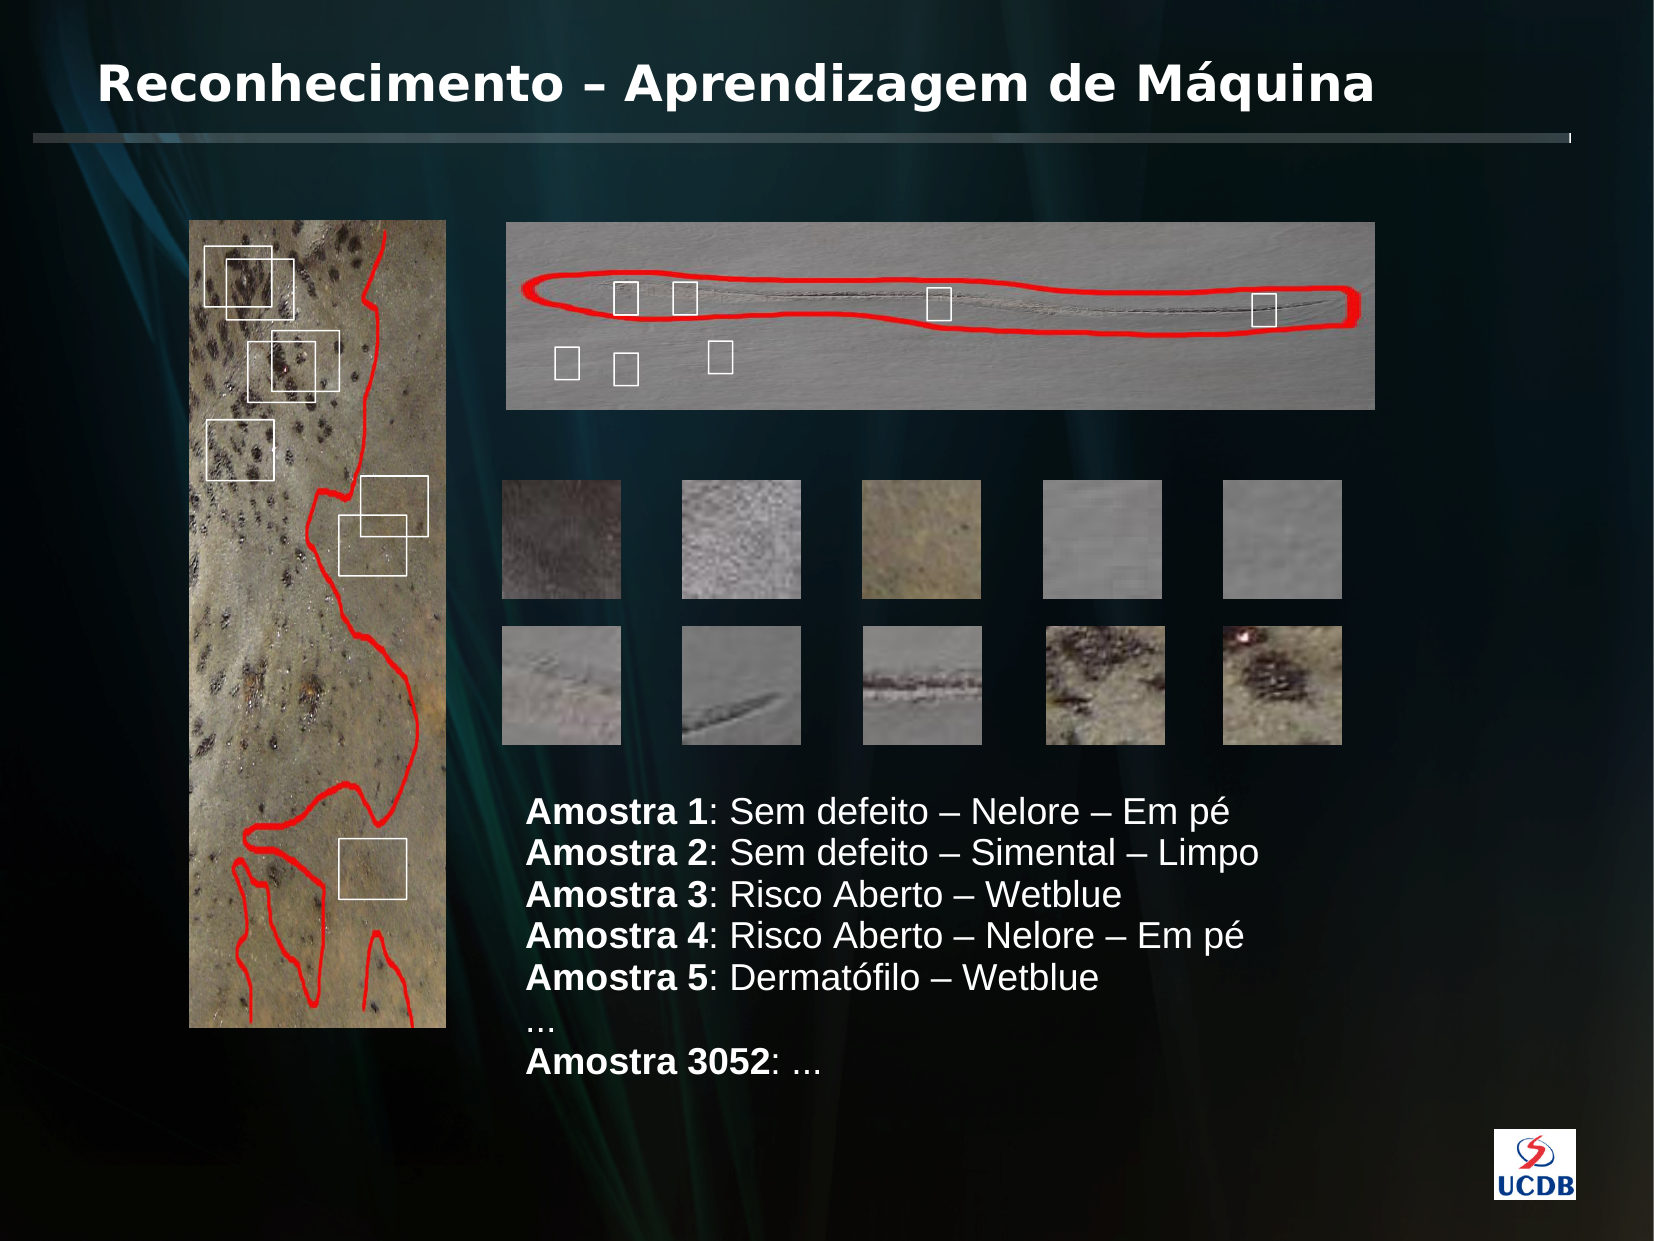

Reconhecimento – Aprendizagem de Máquina
Amostra 1: Sem defeito – Nelore – Em pé
Amostra 2: Sem defeito – Simental – Limpo
Amostra 3: Risco Aberto – Wetblue
Amostra 4: Risco Aberto – Nelore – Em pé
Amostra 5: Dermatófilo – Wetblue
...
Amostra 3052: ...